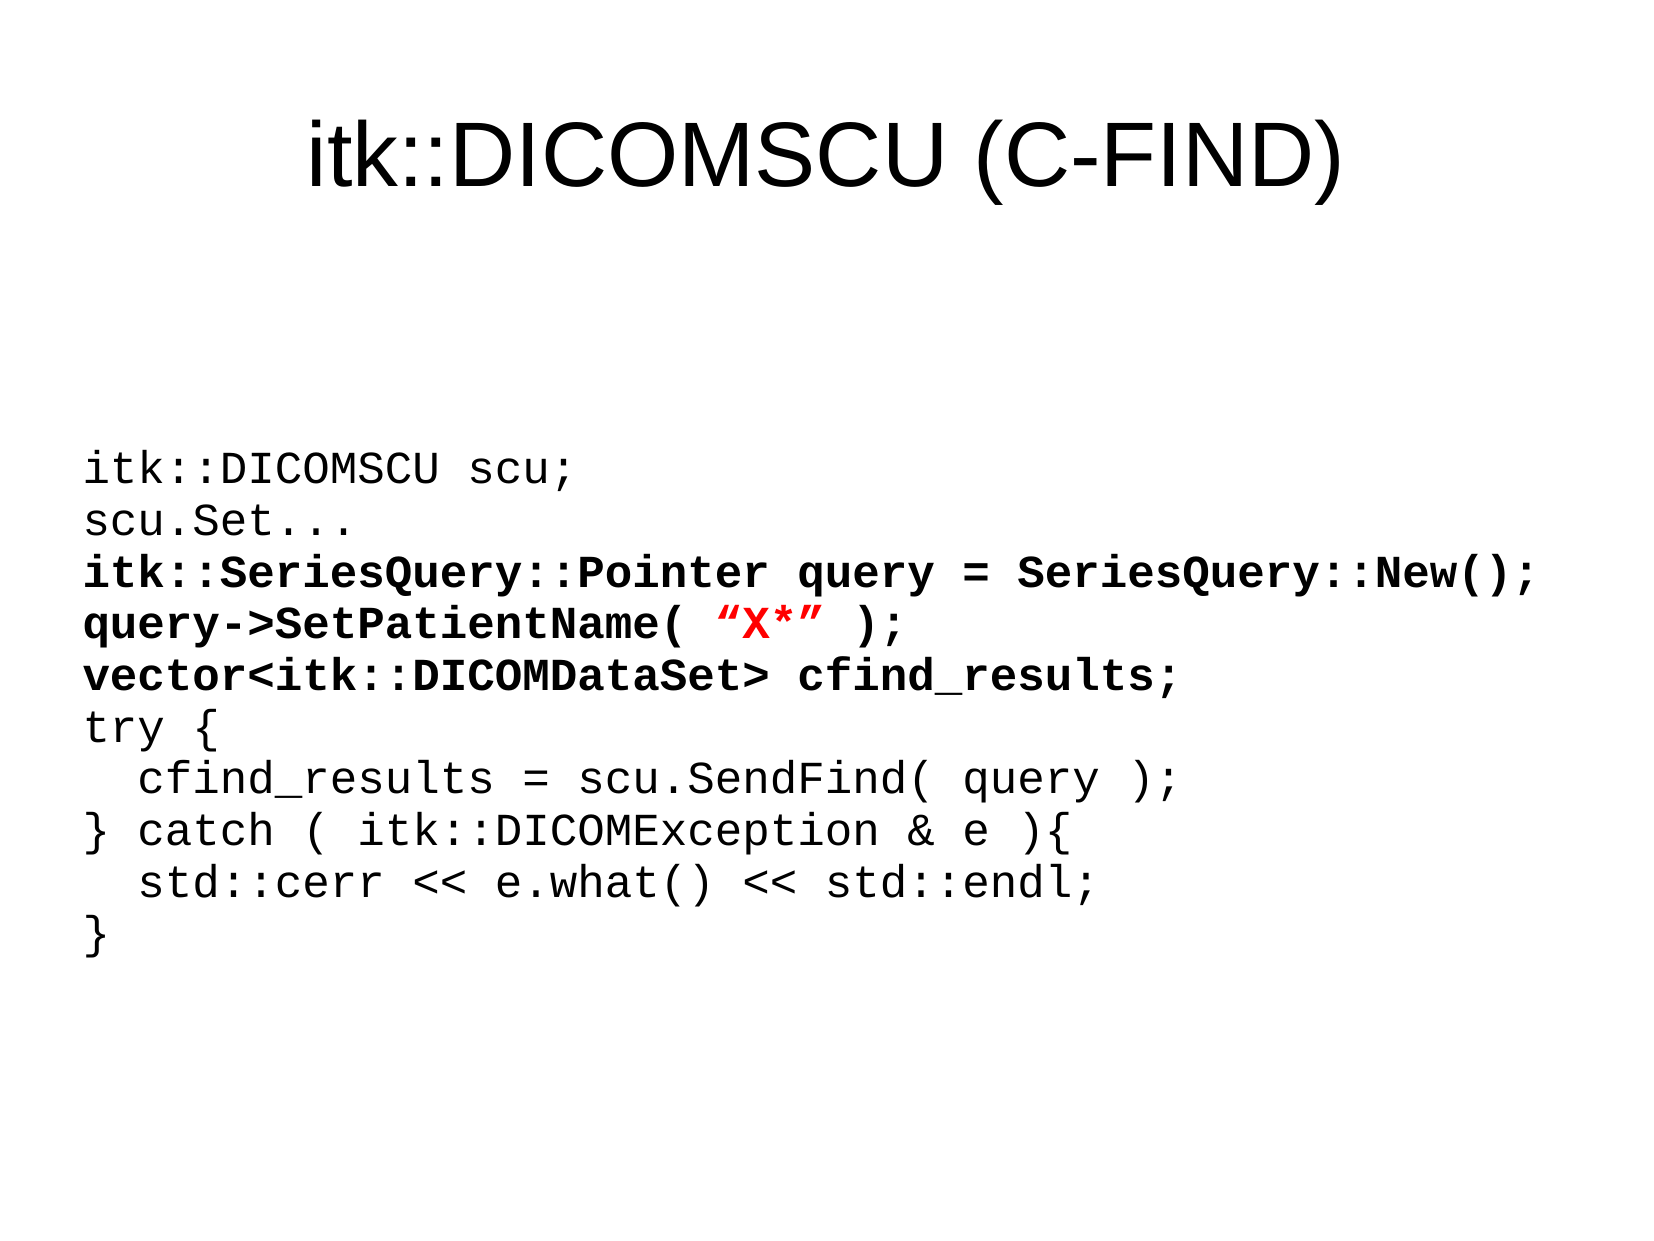

# itk::DICOMSCU (C-FIND)
itk::DICOMSCU scu;
scu.Set...
itk::SeriesQuery::Pointer query = SeriesQuery::New();
query->SetPatientName( “X*” );
vector<itk::DICOMDataSet> cfind_results;
try {
 cfind_results = scu.SendFind( query );
} catch ( itk::DICOMException & e ){
 std::cerr << e.what() << std::endl;
}